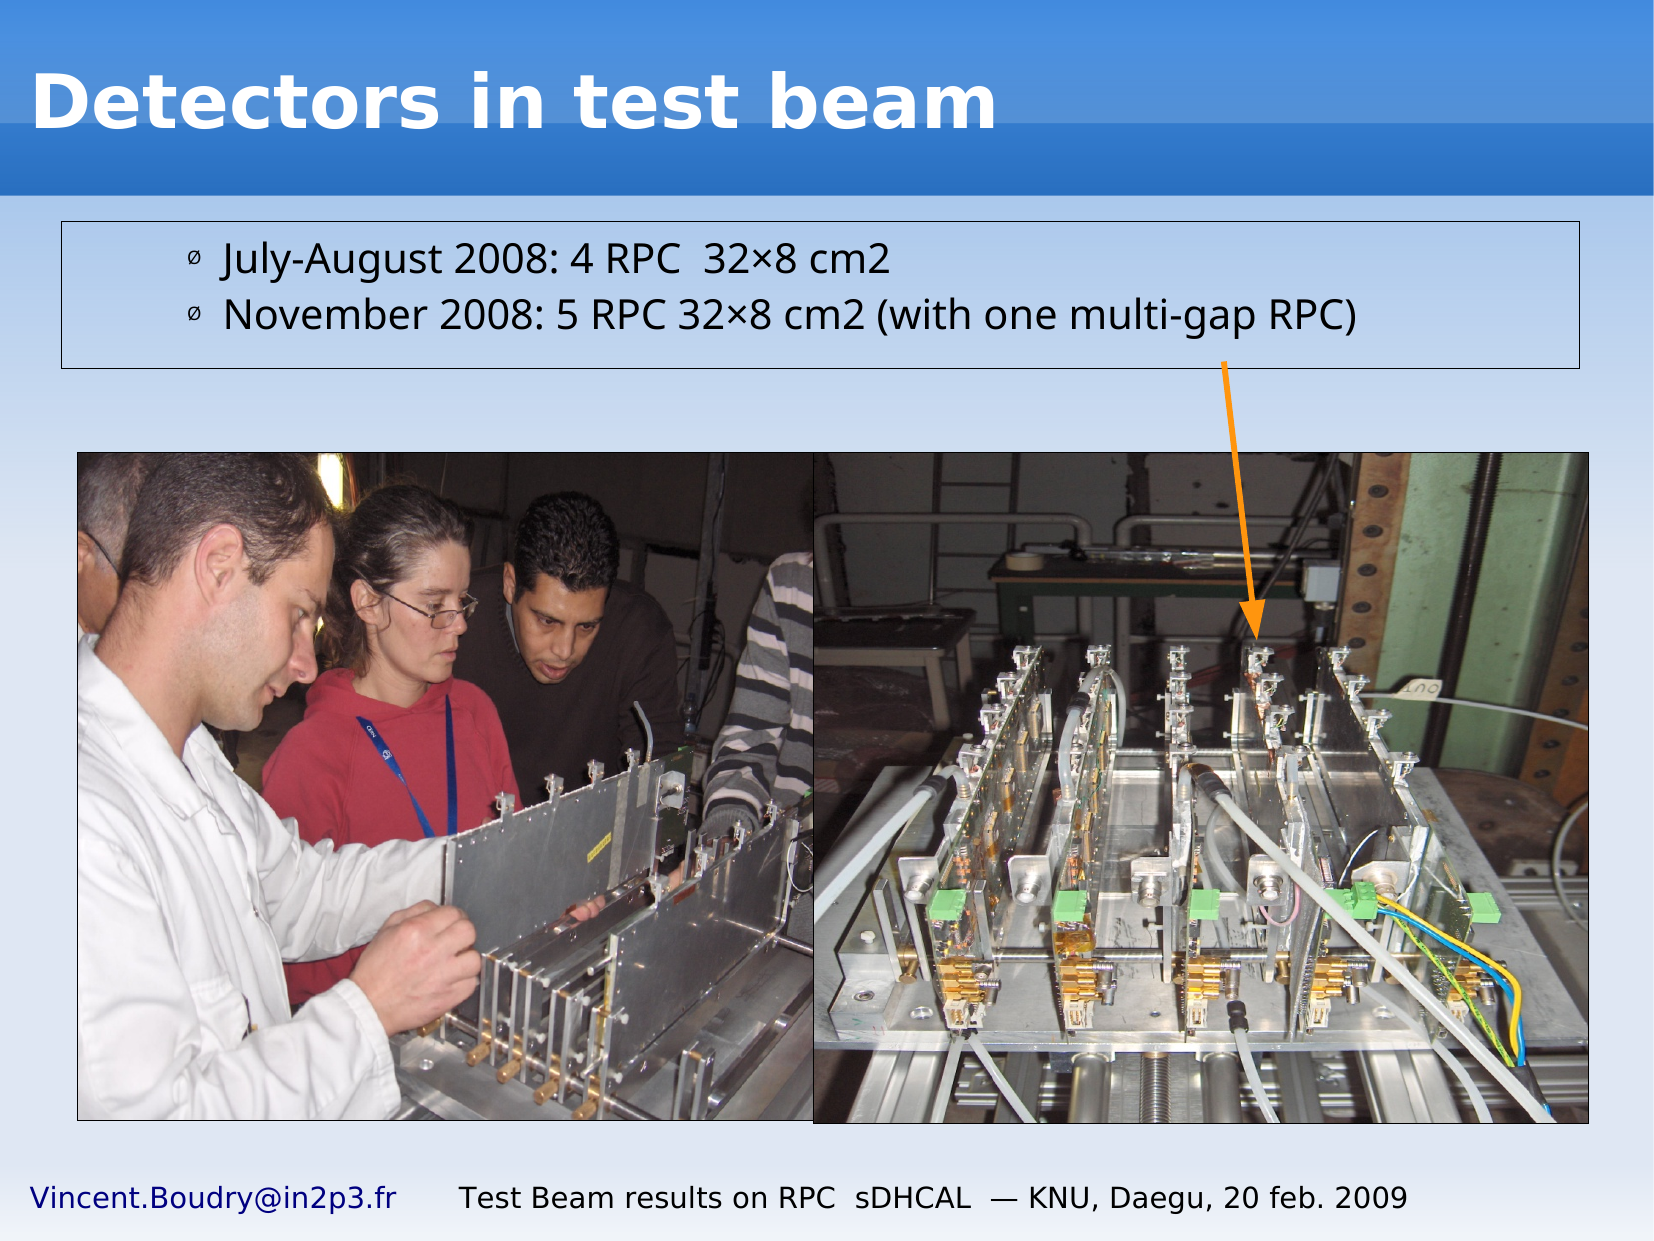

# Detectors in test beam
July-August 2008: 4 RPC 32×8 cm2
November 2008: 5 RPC 32×8 cm2 (with one multi-gap RPC)
Vincent.Boudry@in2p3.fr
Test Beam results on RPC sDHCAL — KNU, Daegu, 20 feb. 2009